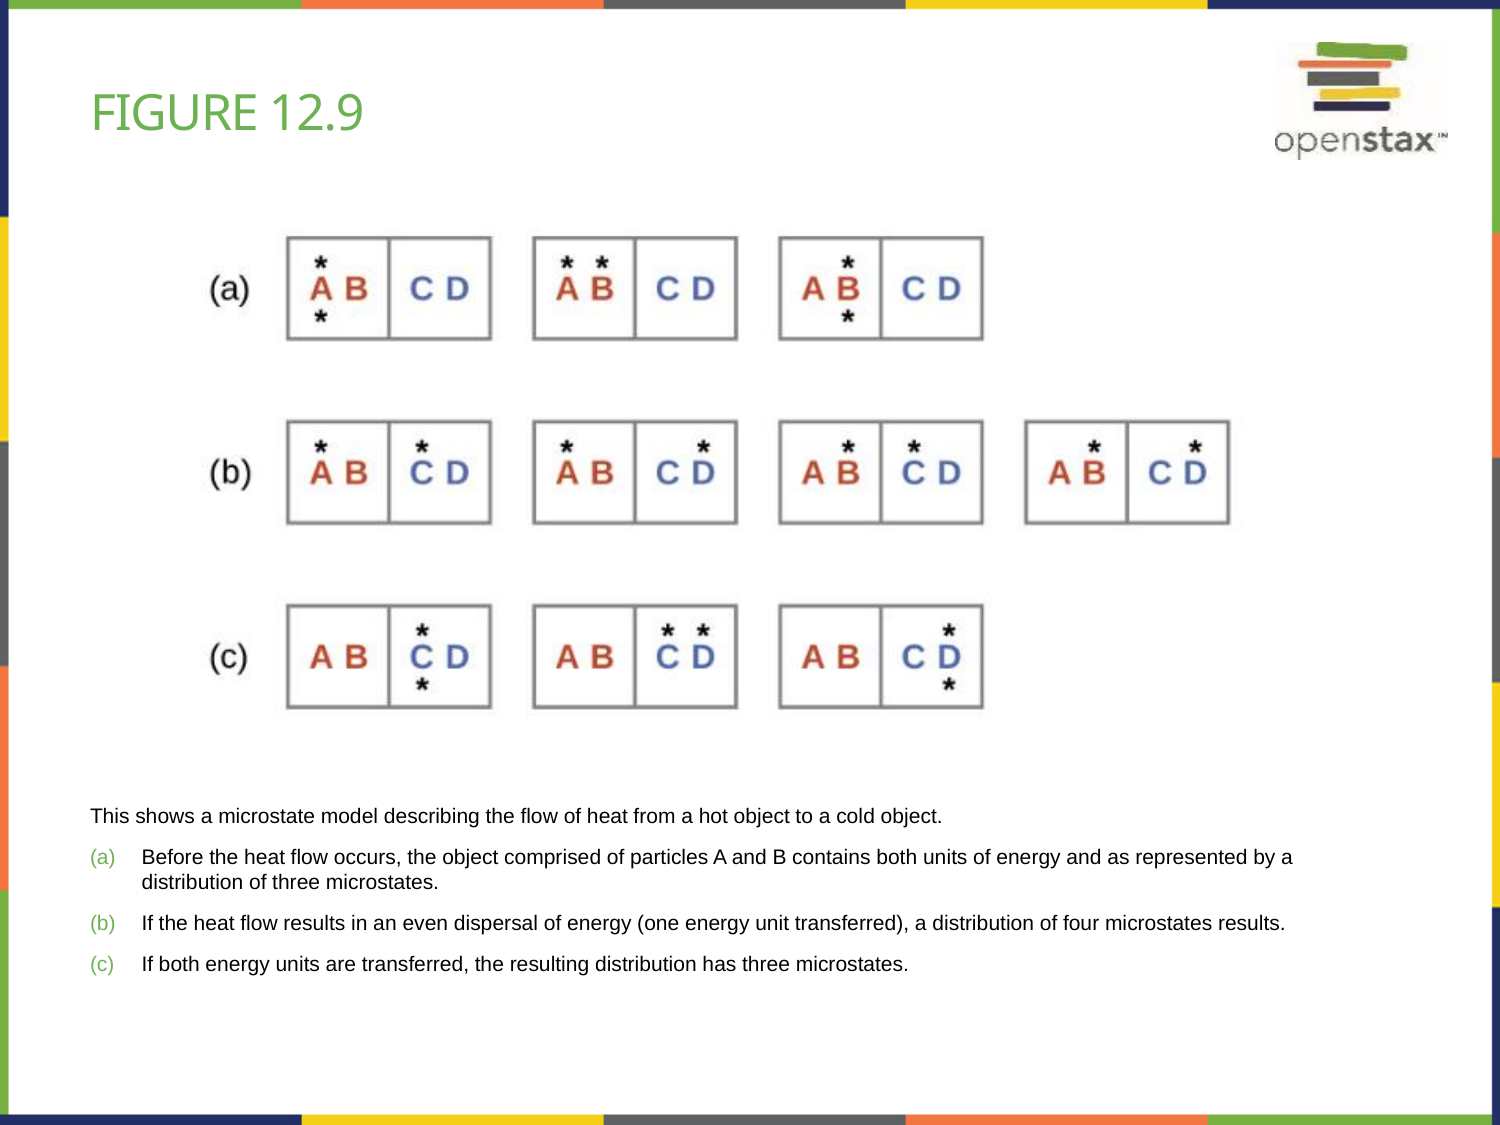

# Figure 12.9
This shows a microstate model describing the flow of heat from a hot object to a cold object.
Before the heat flow occurs, the object comprised of particles A and B contains both units of energy and as represented by a distribution of three microstates.
If the heat flow results in an even dispersal of energy (one energy unit transferred), a distribution of four microstates results.
If both energy units are transferred, the resulting distribution has three microstates.